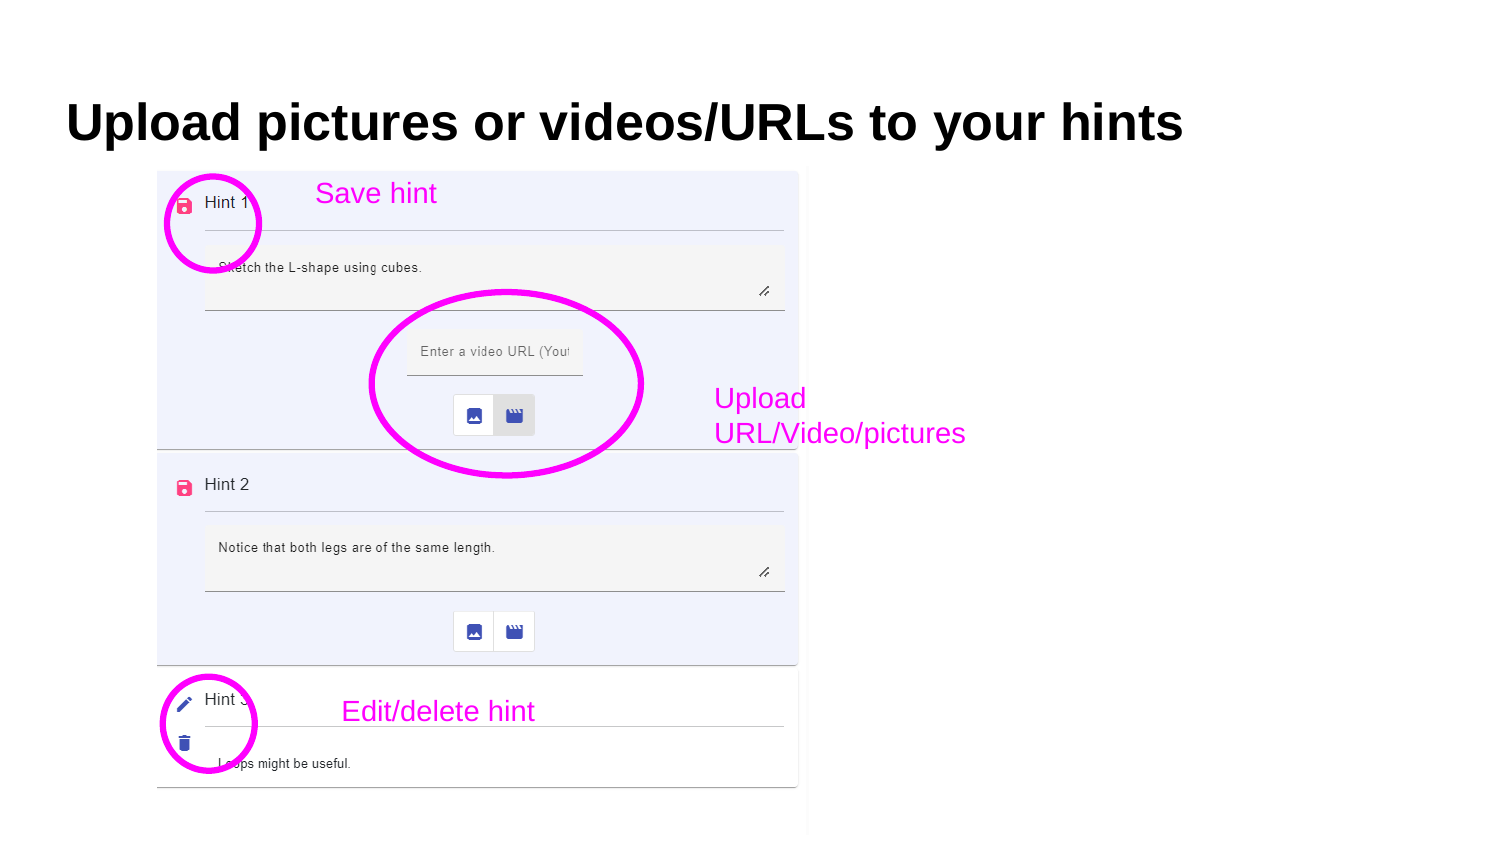

# Upload pictures or videos/URLs to your hints
Save hint
Upload URL/Video/pictures
Edit/delete hint